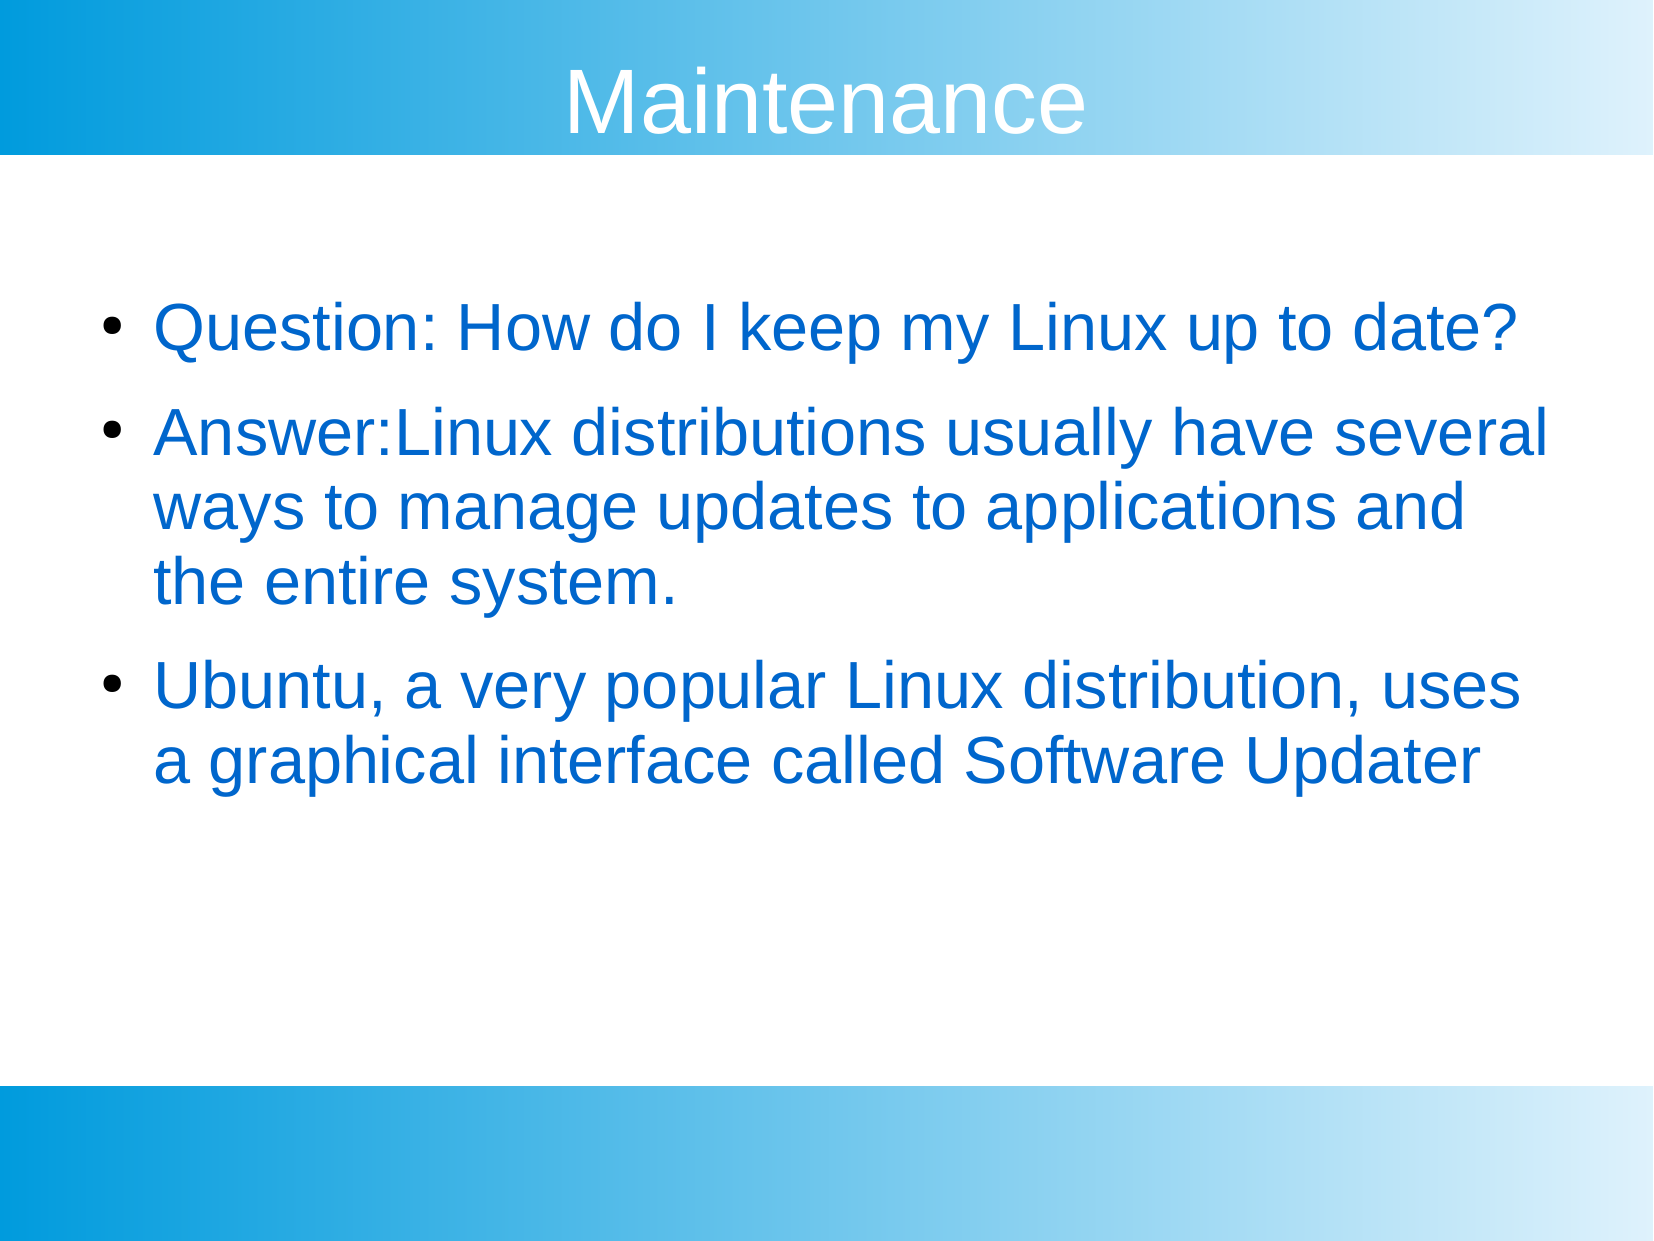

# Maintenance
Question: How do I keep my Linux up to date?
Answer:Linux distributions usually have several ways to manage updates to applications and the entire system.
Ubuntu, a very popular Linux distribution, uses a graphical interface called Software Updater